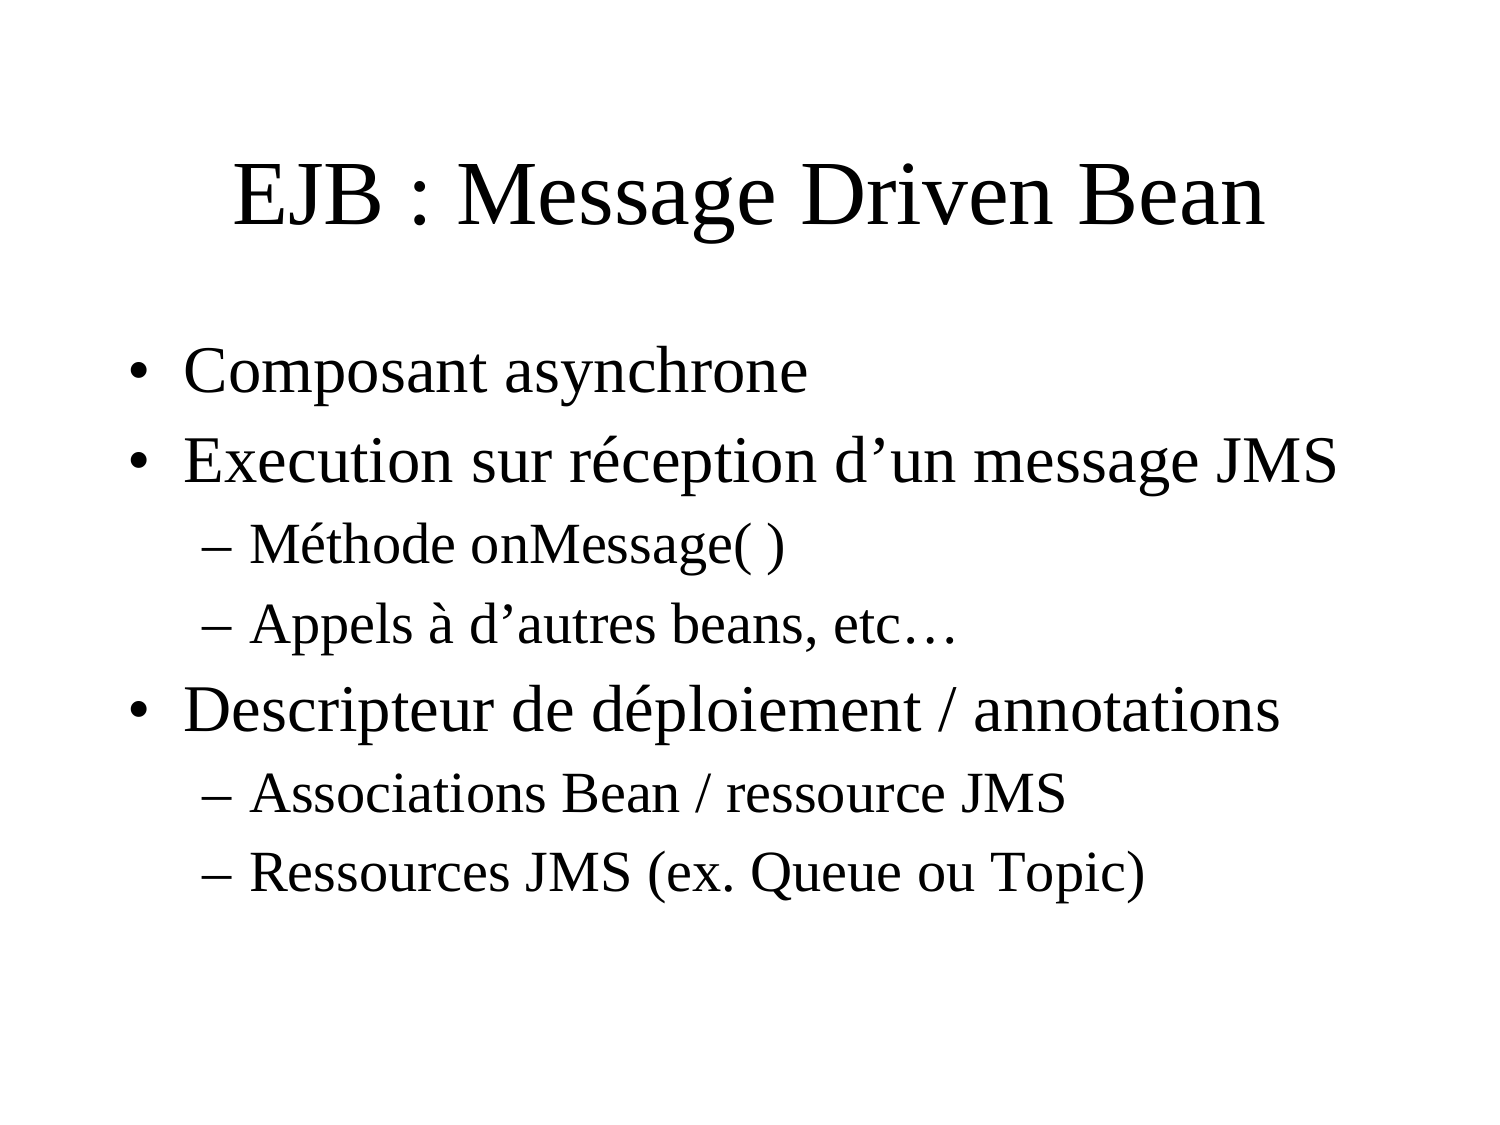

# EJB : Message Driven Bean
Composant asynchrone
Execution sur réception d’un message JMS
Méthode onMessage( )
Appels à d’autres beans, etc…
Descripteur de déploiement / annotations
Associations Bean / ressource JMS
Ressources JMS (ex. Queue ou Topic)